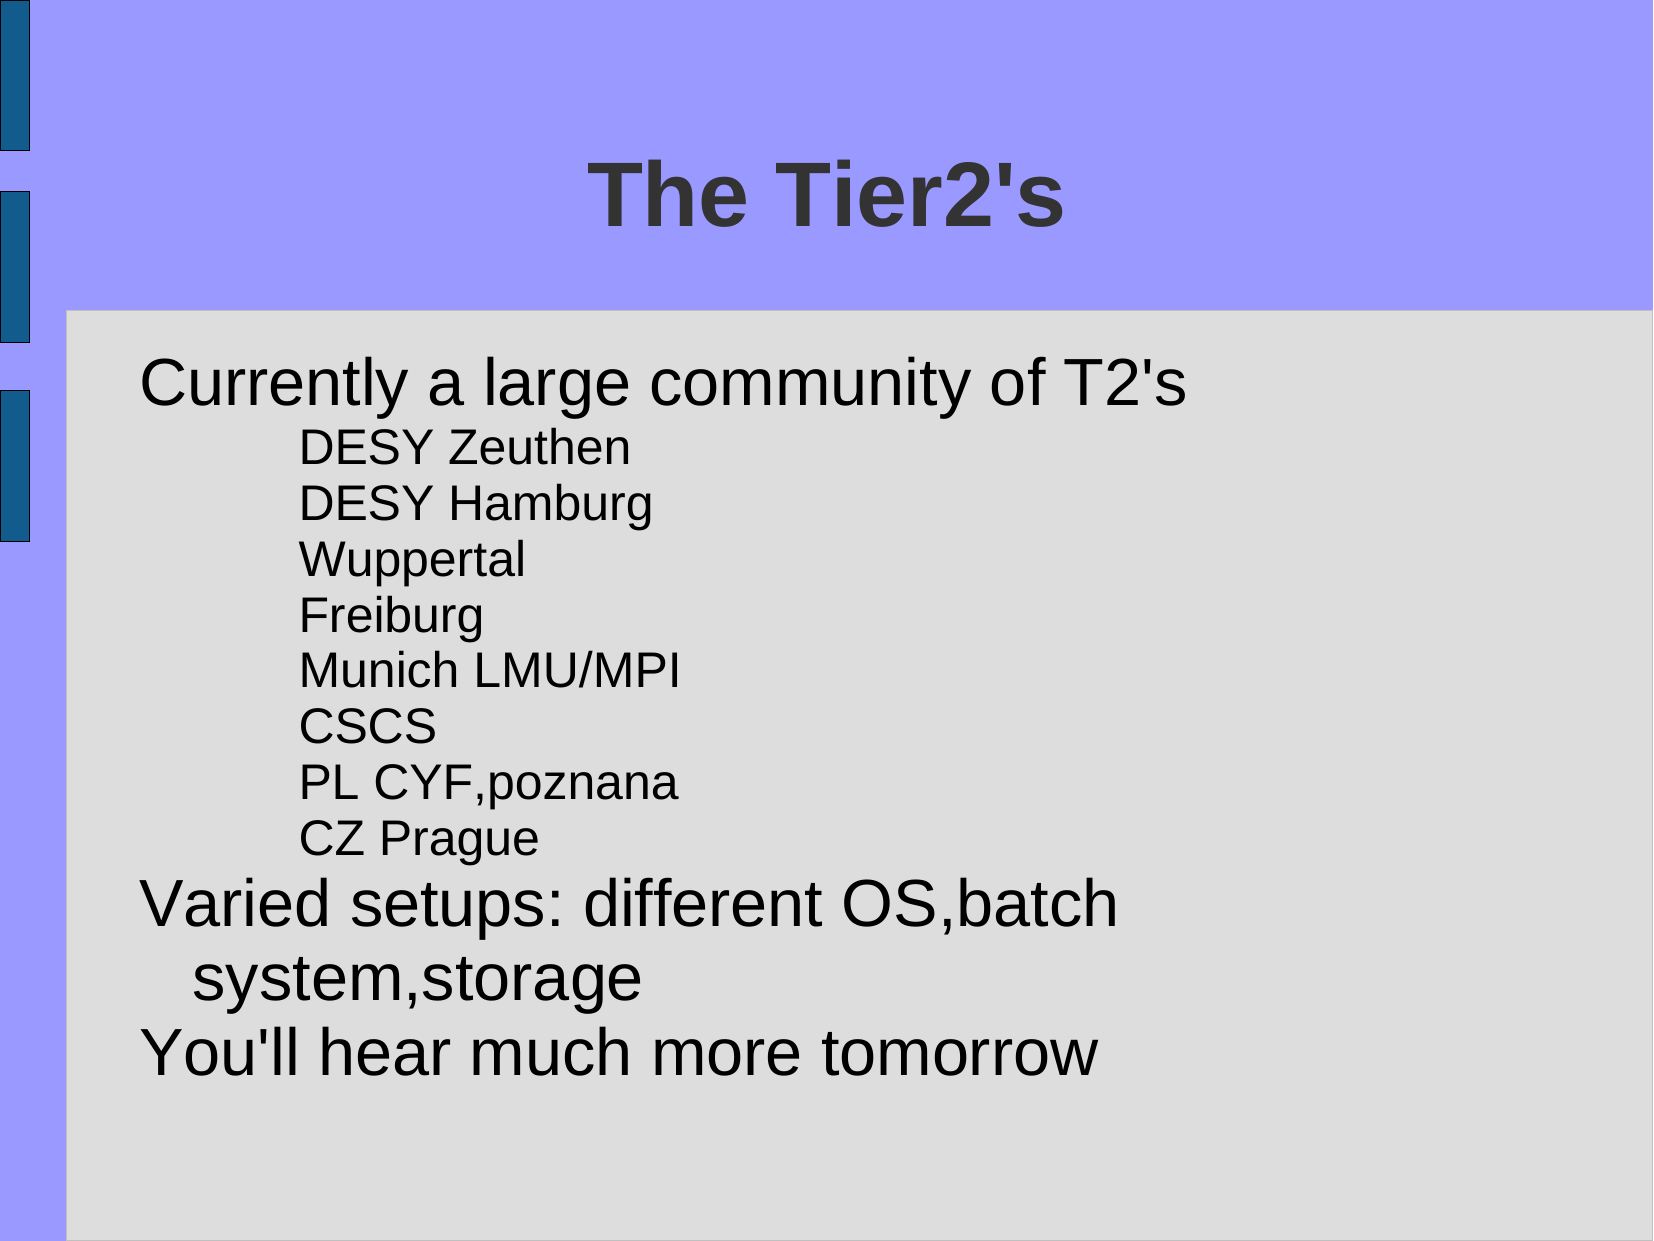

# The Tier2's
Currently a large community of T2's
DESY Zeuthen
DESY Hamburg
Wuppertal
Freiburg
Munich LMU/MPI
CSCS
PL CYF,poznana
CZ Prague
Varied setups: different OS,batch system,storage
You'll hear much more tomorrow